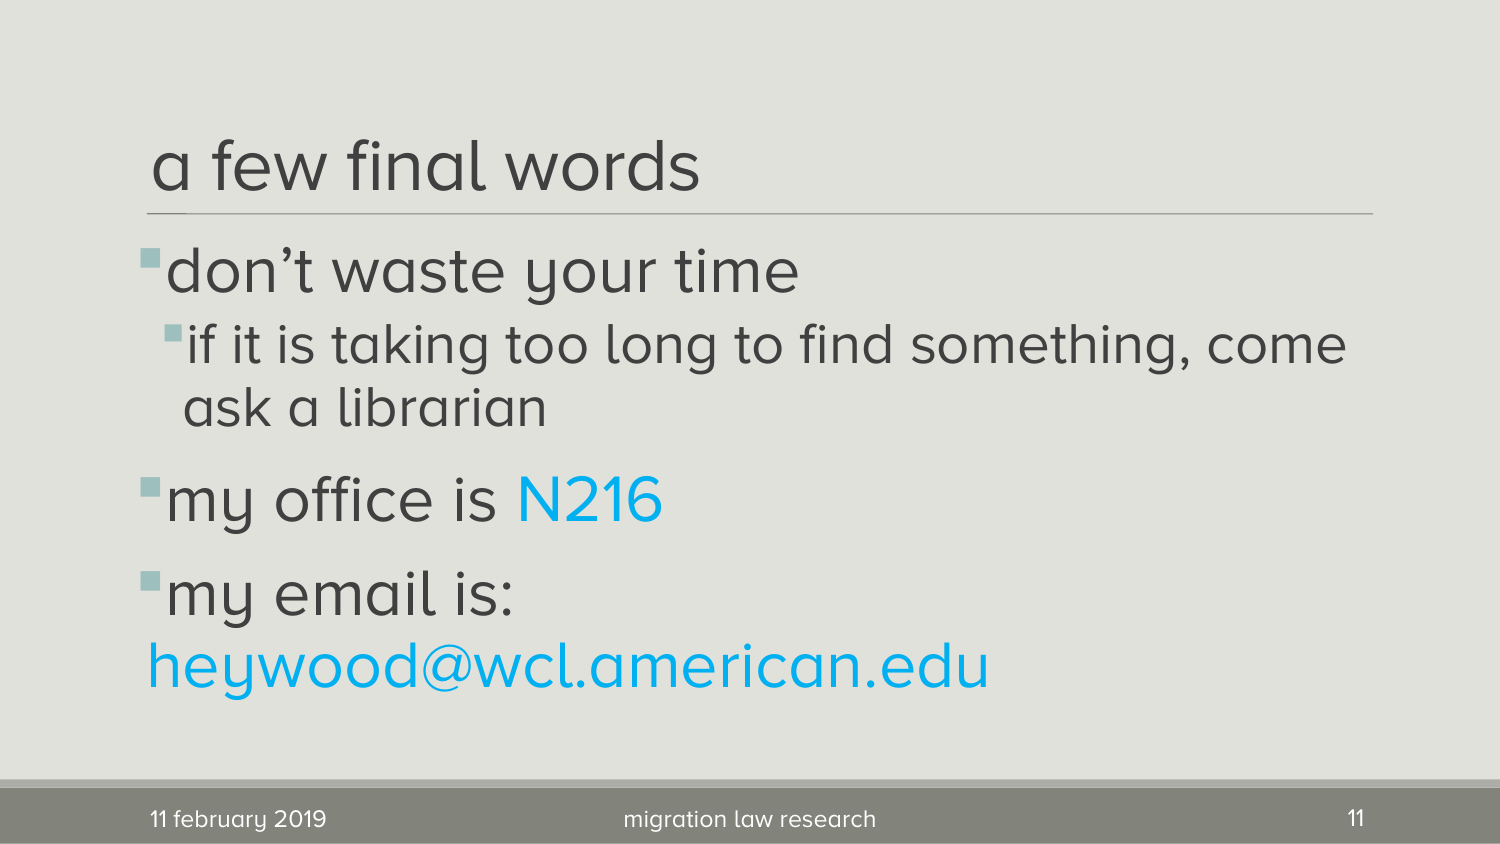

# a few final words
don’t waste your time
if it is taking too long to find something, come ask a librarian
my office is N216
my email is: heywood@wcl.american.edu
11 february 2019
migration law research